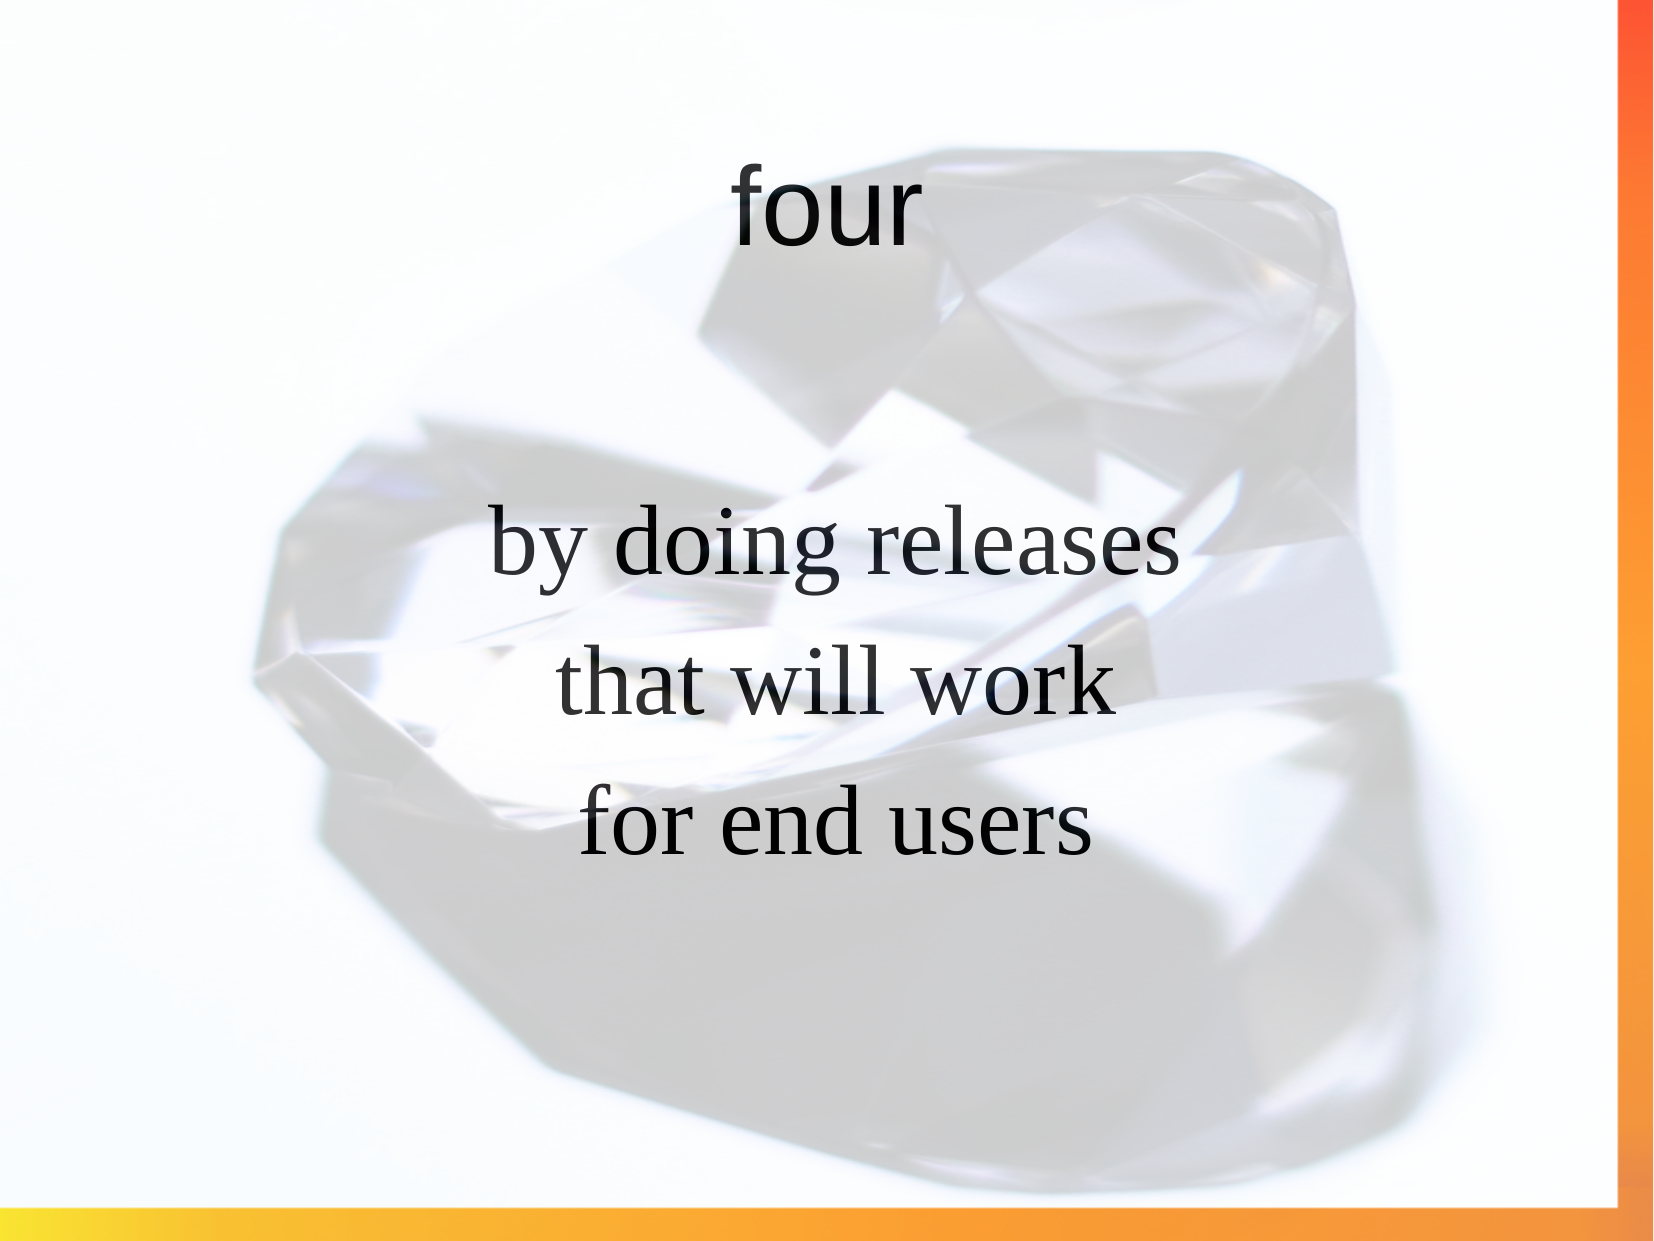

four
# by doing releases
that will work
for end users